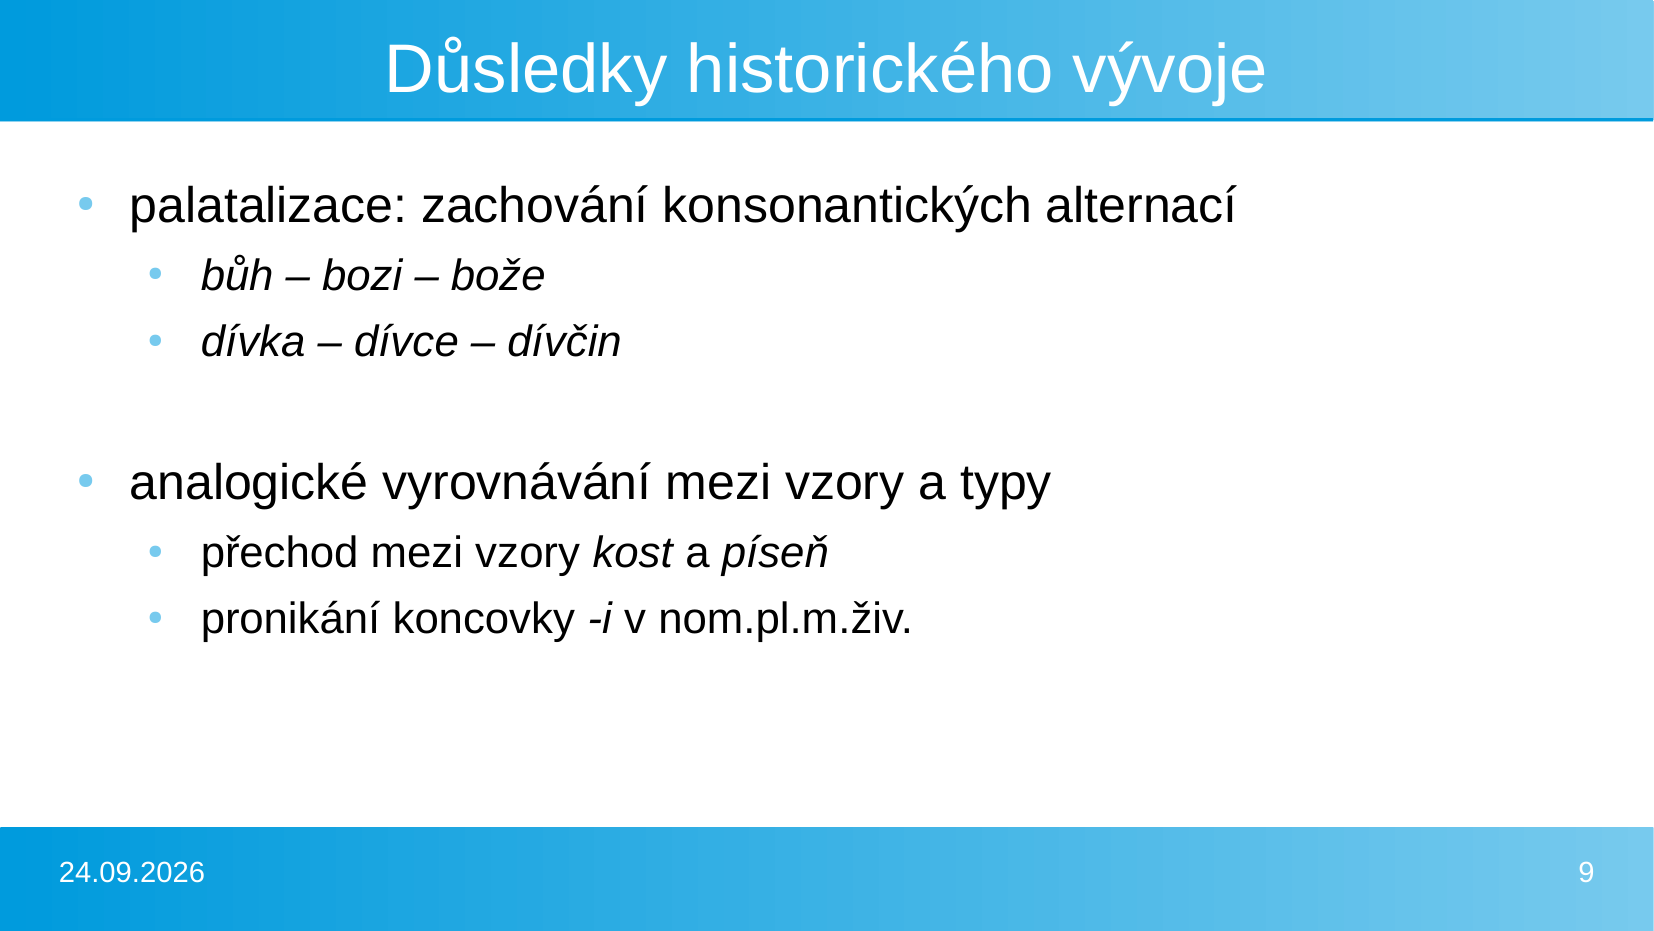

# Důsledky historického vývoje
palatalizace: zachování konsonantických alternací
bůh – bozi – bože
dívka – dívce – dívčin
analogické vyrovnávání mezi vzory a typy
přechod mezi vzory kost a píseň
pronikání koncovky -i v nom.pl.m.živ.
9